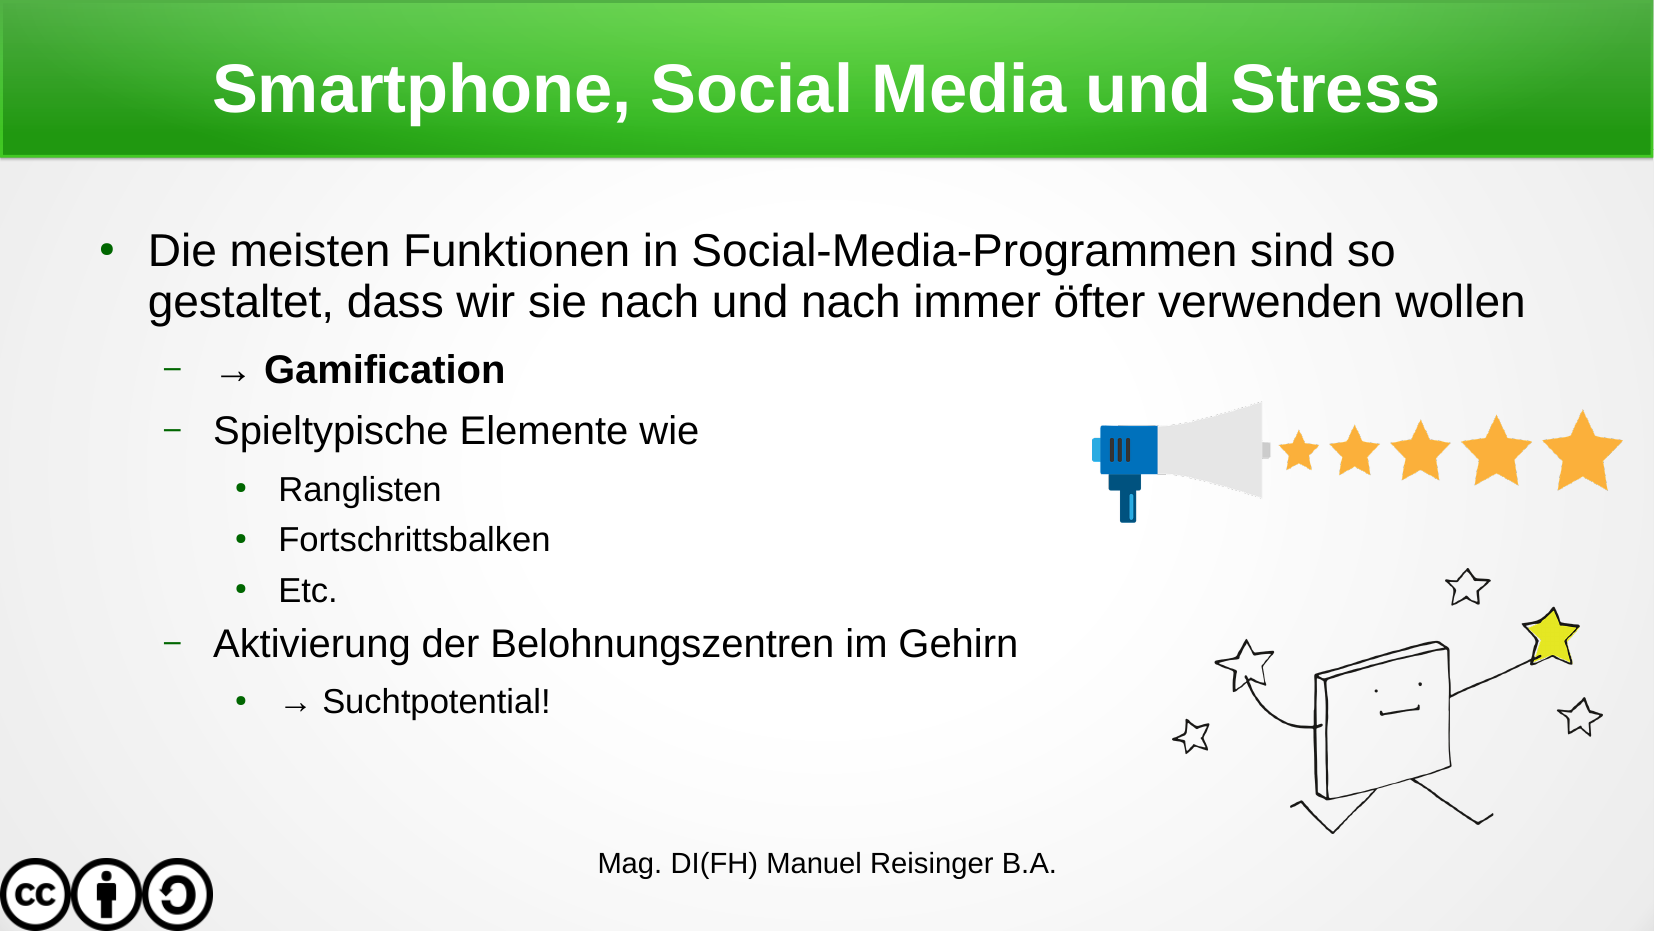

# Smartphone, Social Media und Stress
Die meisten Funktionen in Social-Media-Programmen sind so gestaltet, dass wir sie nach und nach immer öfter verwenden wollen
→ Gamification
Spieltypische Elemente wie
Ranglisten
Fortschrittsbalken
Etc.
Aktivierung der Belohnungszentren im Gehirn
→ Suchtpotential!